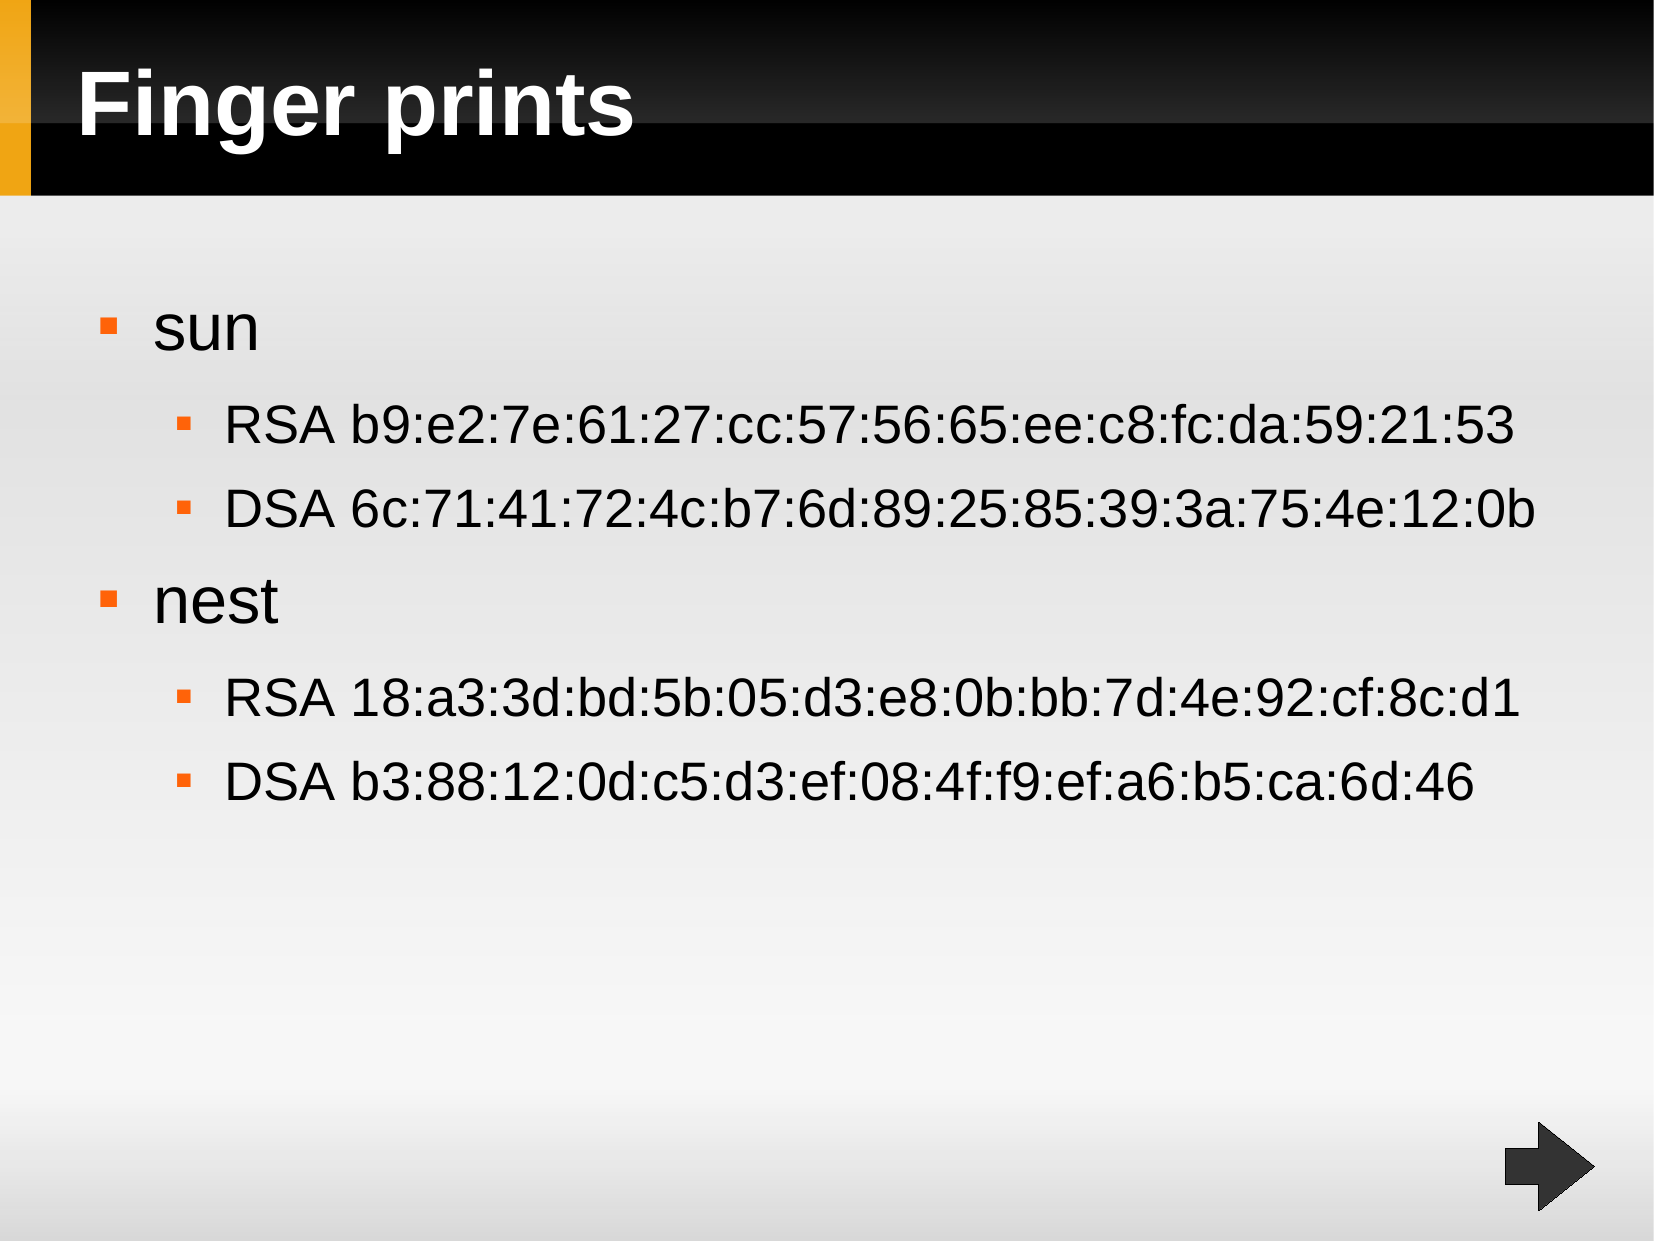

# Finger prints
sun
RSA b9:e2:7e:61:27:cc:57:56:65:ee:c8:fc:da:59:21:53
DSA 6c:71:41:72:4c:b7:6d:89:25:85:39:3a:75:4e:12:0b
nest
RSA 18:a3:3d:bd:5b:05:d3:e8:0b:bb:7d:4e:92:cf:8c:d1
DSA b3:88:12:0d:c5:d3:ef:08:4f:f9:ef:a6:b5:ca:6d:46